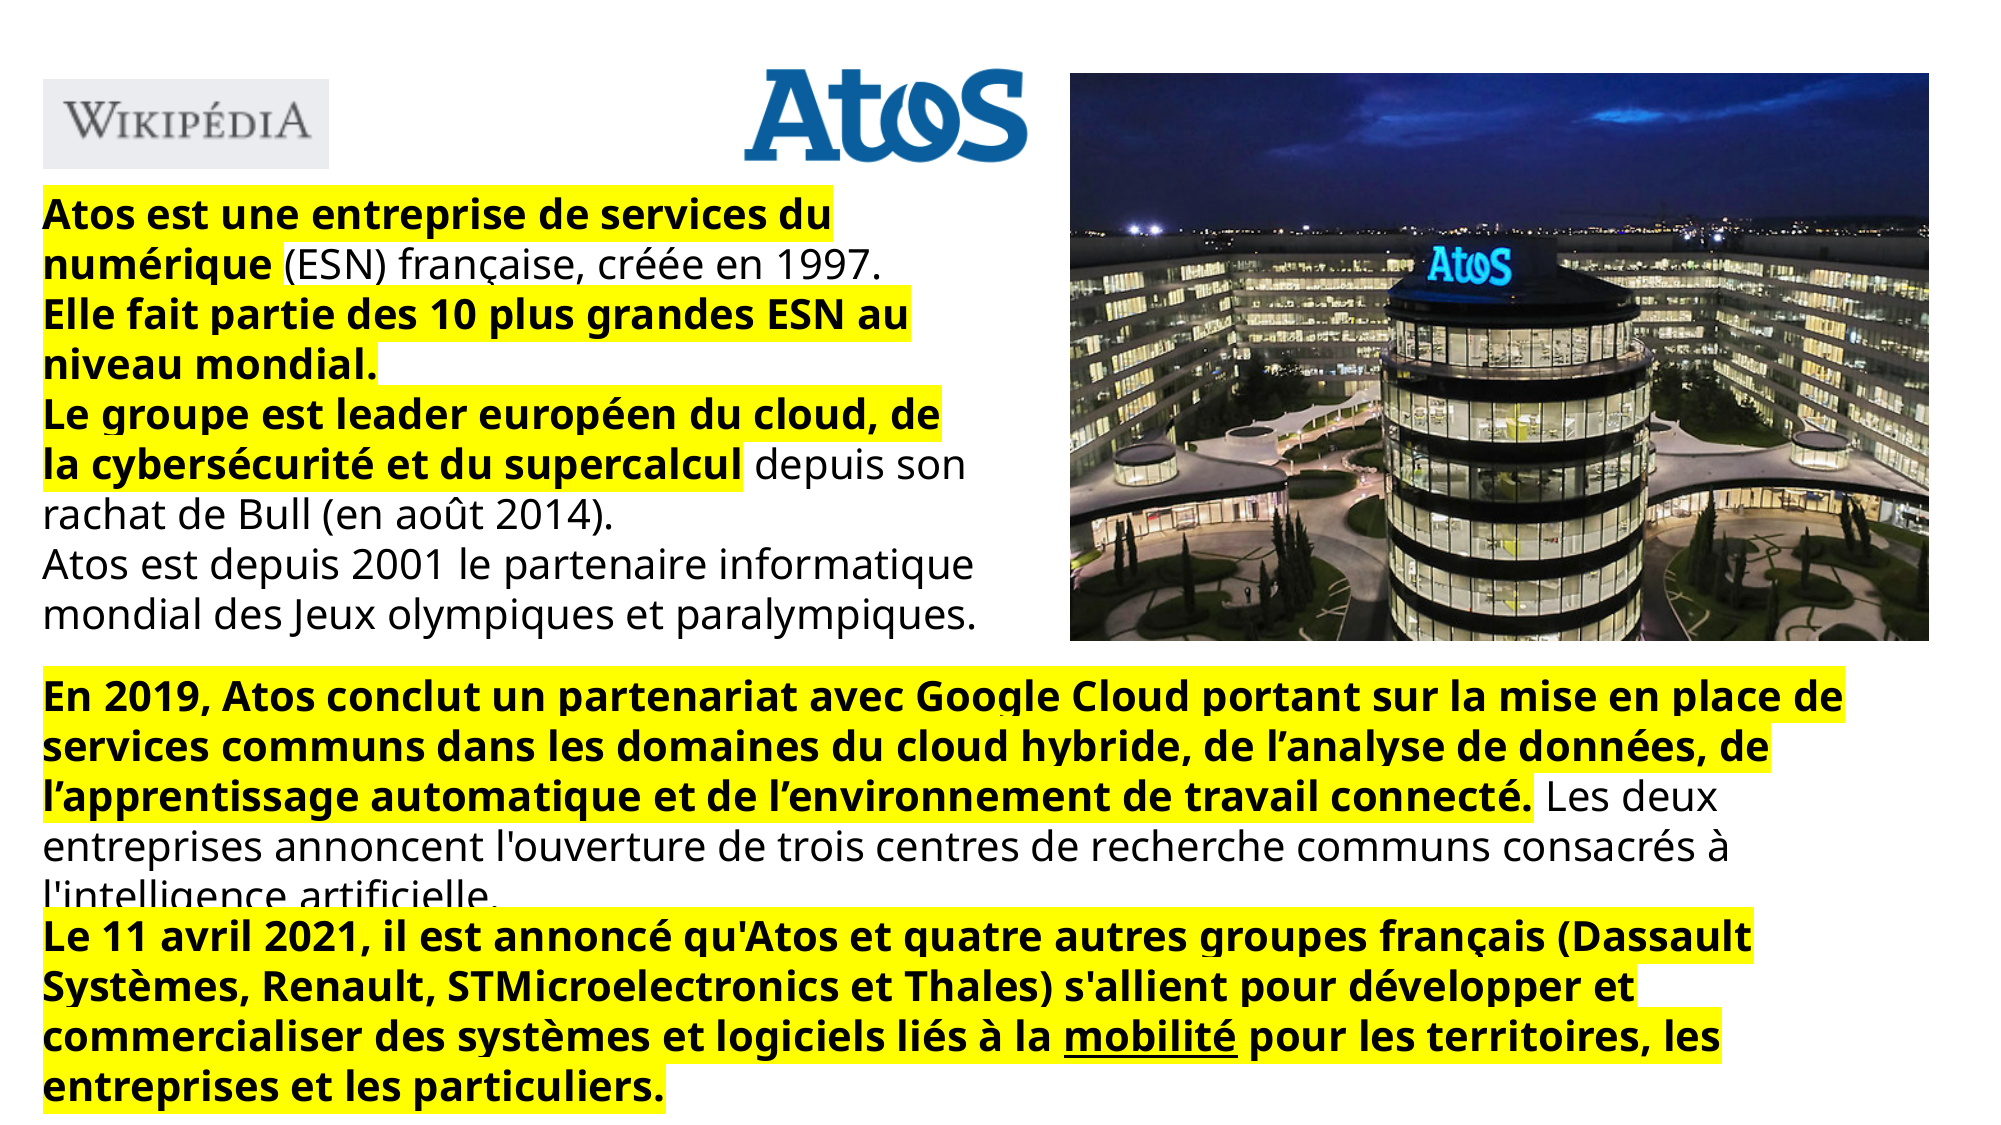

Atos est une entreprise de services du numérique (ESN) française, créée en 1997.
Elle fait partie des 10 plus grandes ESN au niveau mondial.
Le groupe est leader européen du cloud, de la cybersécurité et du supercalcul depuis son rachat de Bull (en août 2014).
Atos est depuis 2001 le partenaire informatique mondial des Jeux olympiques et paralympiques.
En 2019, Atos conclut un partenariat avec Google Cloud portant sur la mise en place de services communs dans les domaines du cloud hybride, de l’analyse de données, de l’apprentissage automatique et de l’environnement de travail connecté. Les deux entreprises annoncent l'ouverture de trois centres de recherche communs consacrés à l'intelligence artificielle.
Le 11 avril 2021, il est annoncé qu'Atos et quatre autres groupes français (Dassault Systèmes, Renault, STMicroelectronics et Thales) s'allient pour développer et commercialiser des systèmes et logiciels liés à la mobilité pour les territoires, les entreprises et les particuliers.